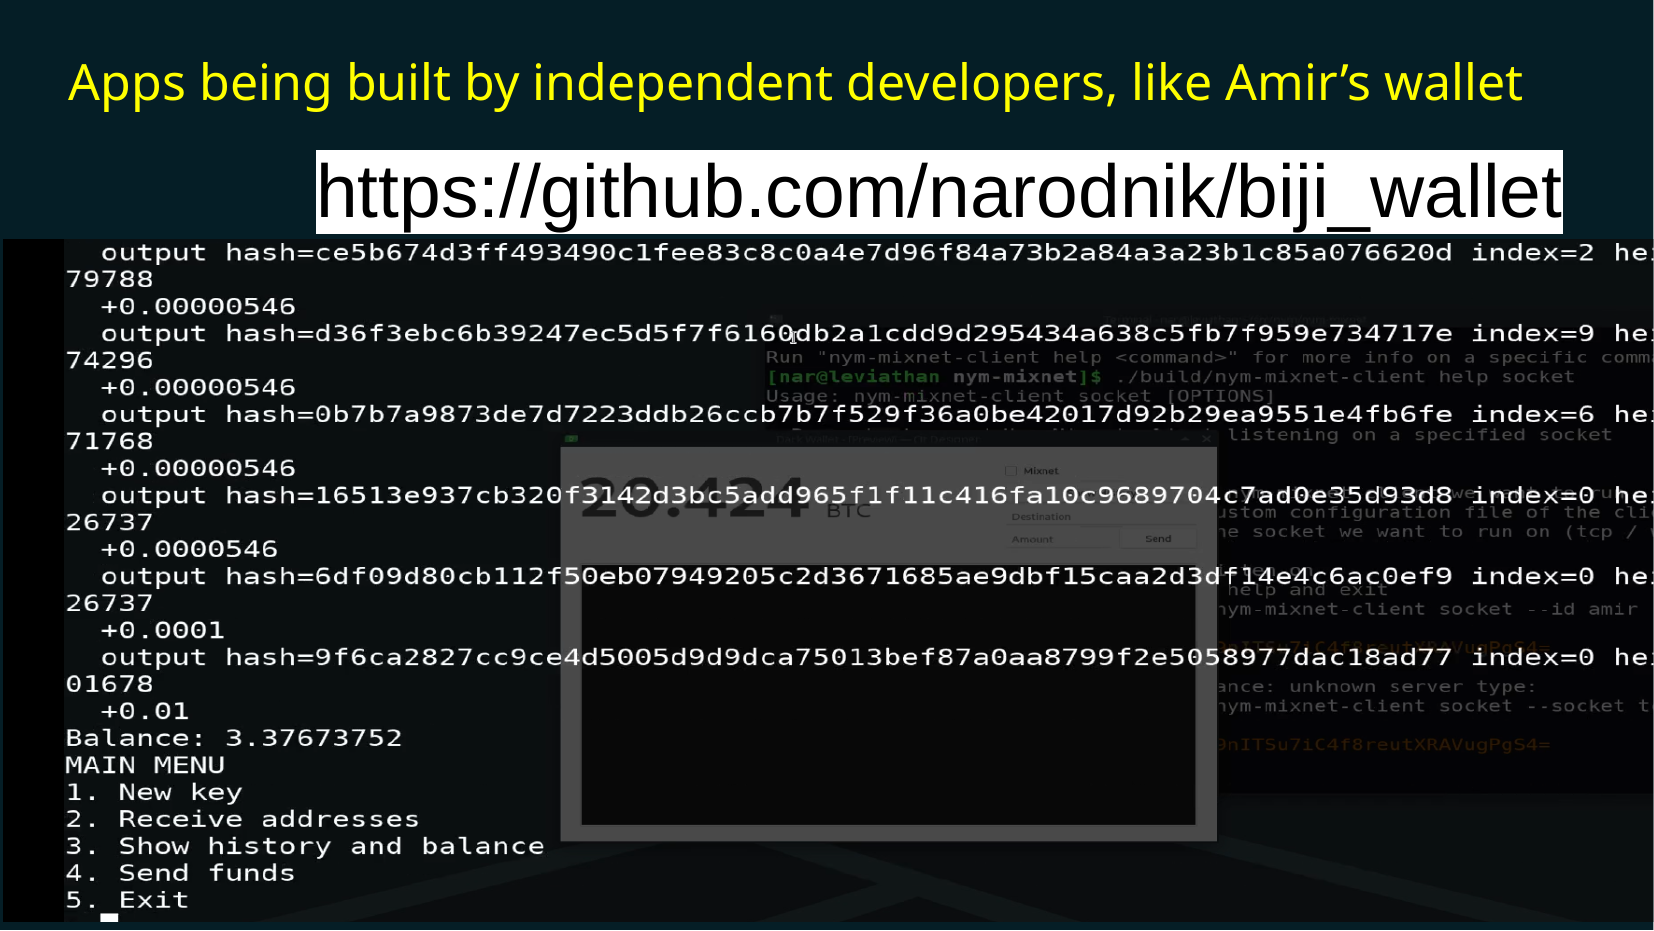

Apps being built by independent developers, like Amir’s wallet
# https://github.com/narodnik/biji_wallet